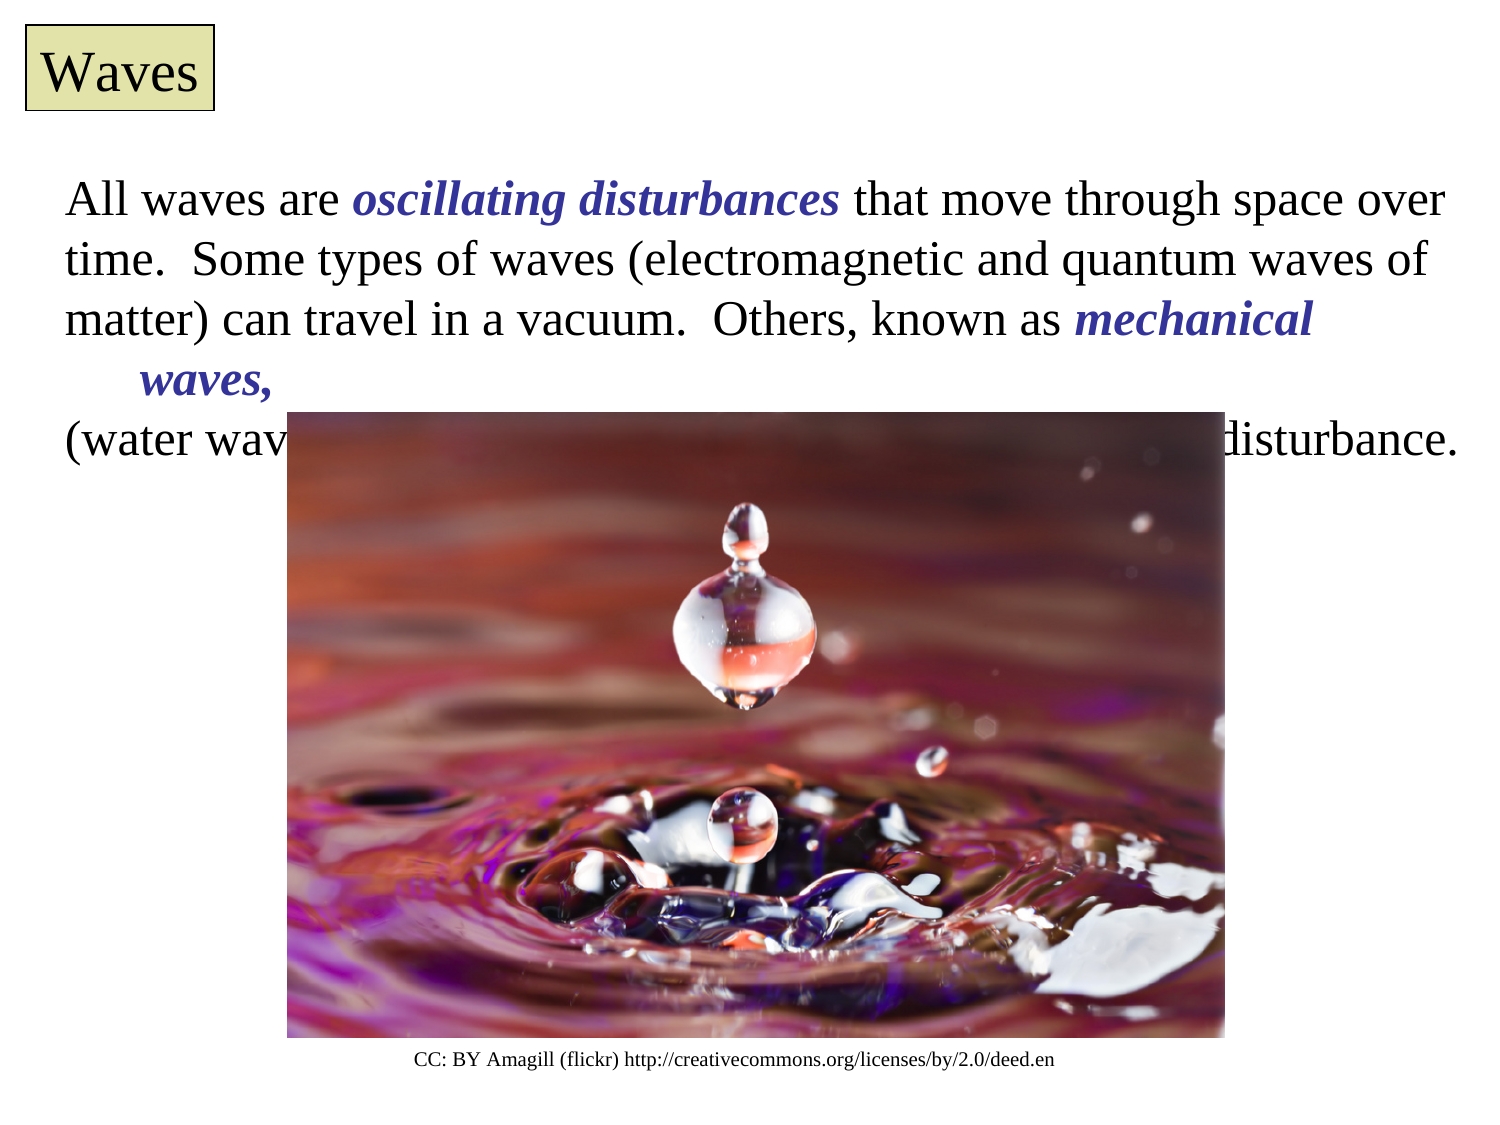

Waves
All waves are oscillating disturbances that move through space over
time. Some types of waves (electromagnetic and quantum waves of
matter) can travel in a vacuum. Others, known as mechanical waves,
(water waves, sound) require a medium that supports the disturbance.
CC: BY Amagill (flickr) http://creativecommons.org/licenses/by/2.0/deed.en